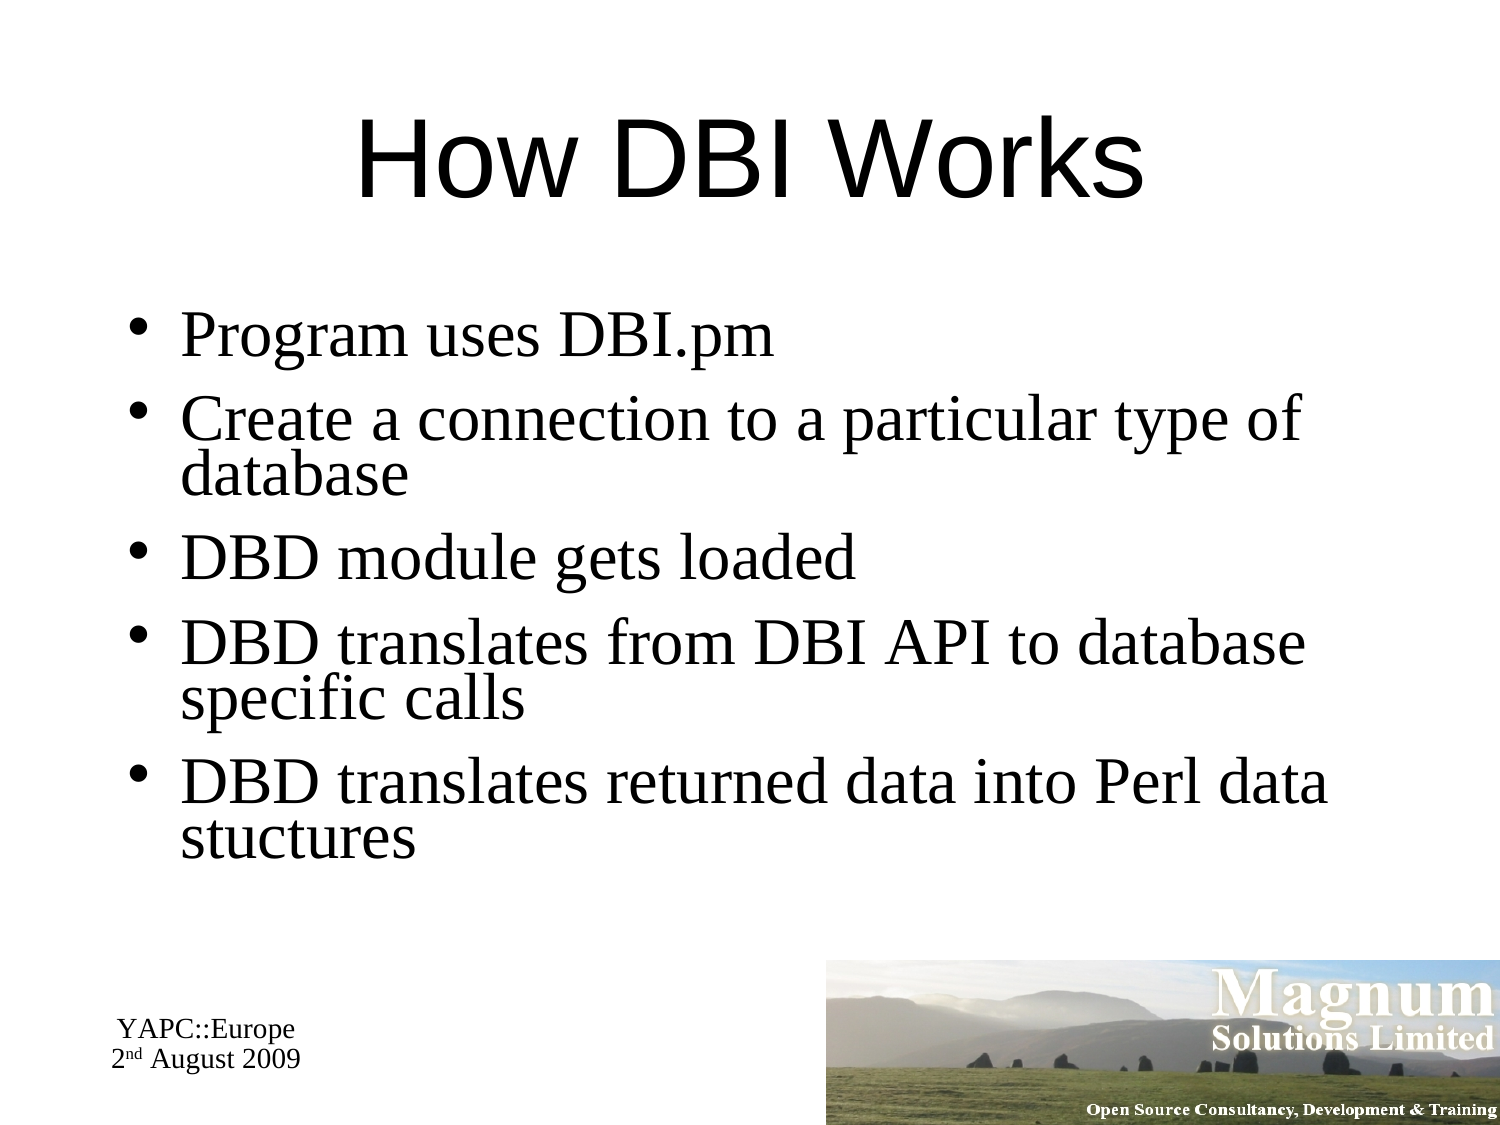

# How DBI Works
Program uses DBI.pm
Create a connection to a particular type of database
DBD module gets loaded
DBD translates from DBI API to database specific calls
DBD translates returned data into Perl data stuctures
125